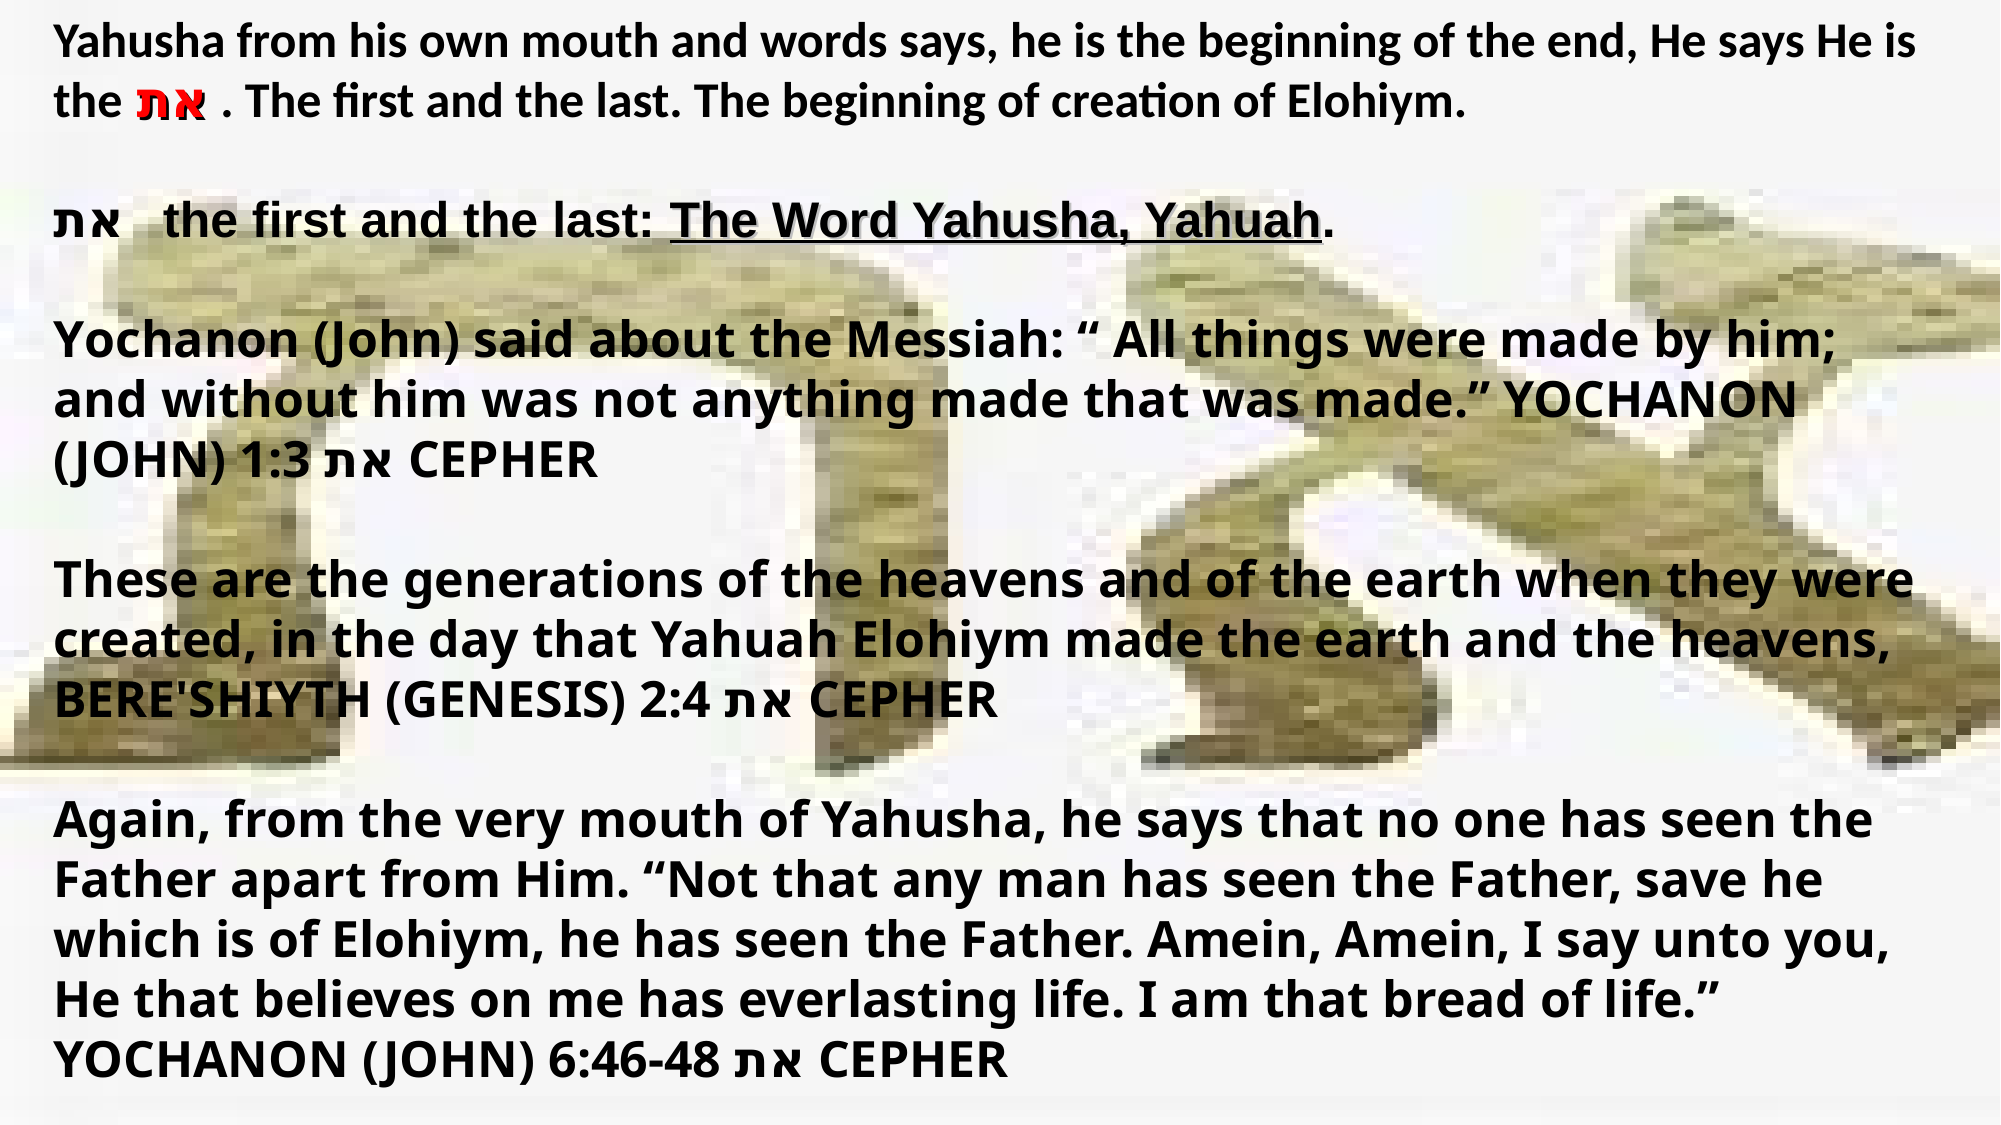

Yahusha from his own mouth and words says, he is the beginning of the end, He says He is the את . The first and the last. The beginning of creation of Elohiym.
את the first and the last: The Word Yahusha, Yahuah.
Yochanon (John) said about the Messiah: “ All things were made by him; and without him was not anything made that was made.” YOCHANON (JOHN) 1:3 את CEPHER
These are the generations of the heavens and of the earth when they were created, in the day that Yahuah Elohiym made the earth and the heavens, BERE'SHIYTH (GENESIS) 2:4 את CEPHER
Again, from the very mouth of Yahusha, he says that no one has seen the Father apart from Him. “Not that any man has seen the Father, save he which is of Elohiym, he has seen the Father. Amein, Amein, I say unto you, He that believes on me has everlasting life. I am that bread of life.” YOCHANON (JOHN) 6:46-48 את CEPHER